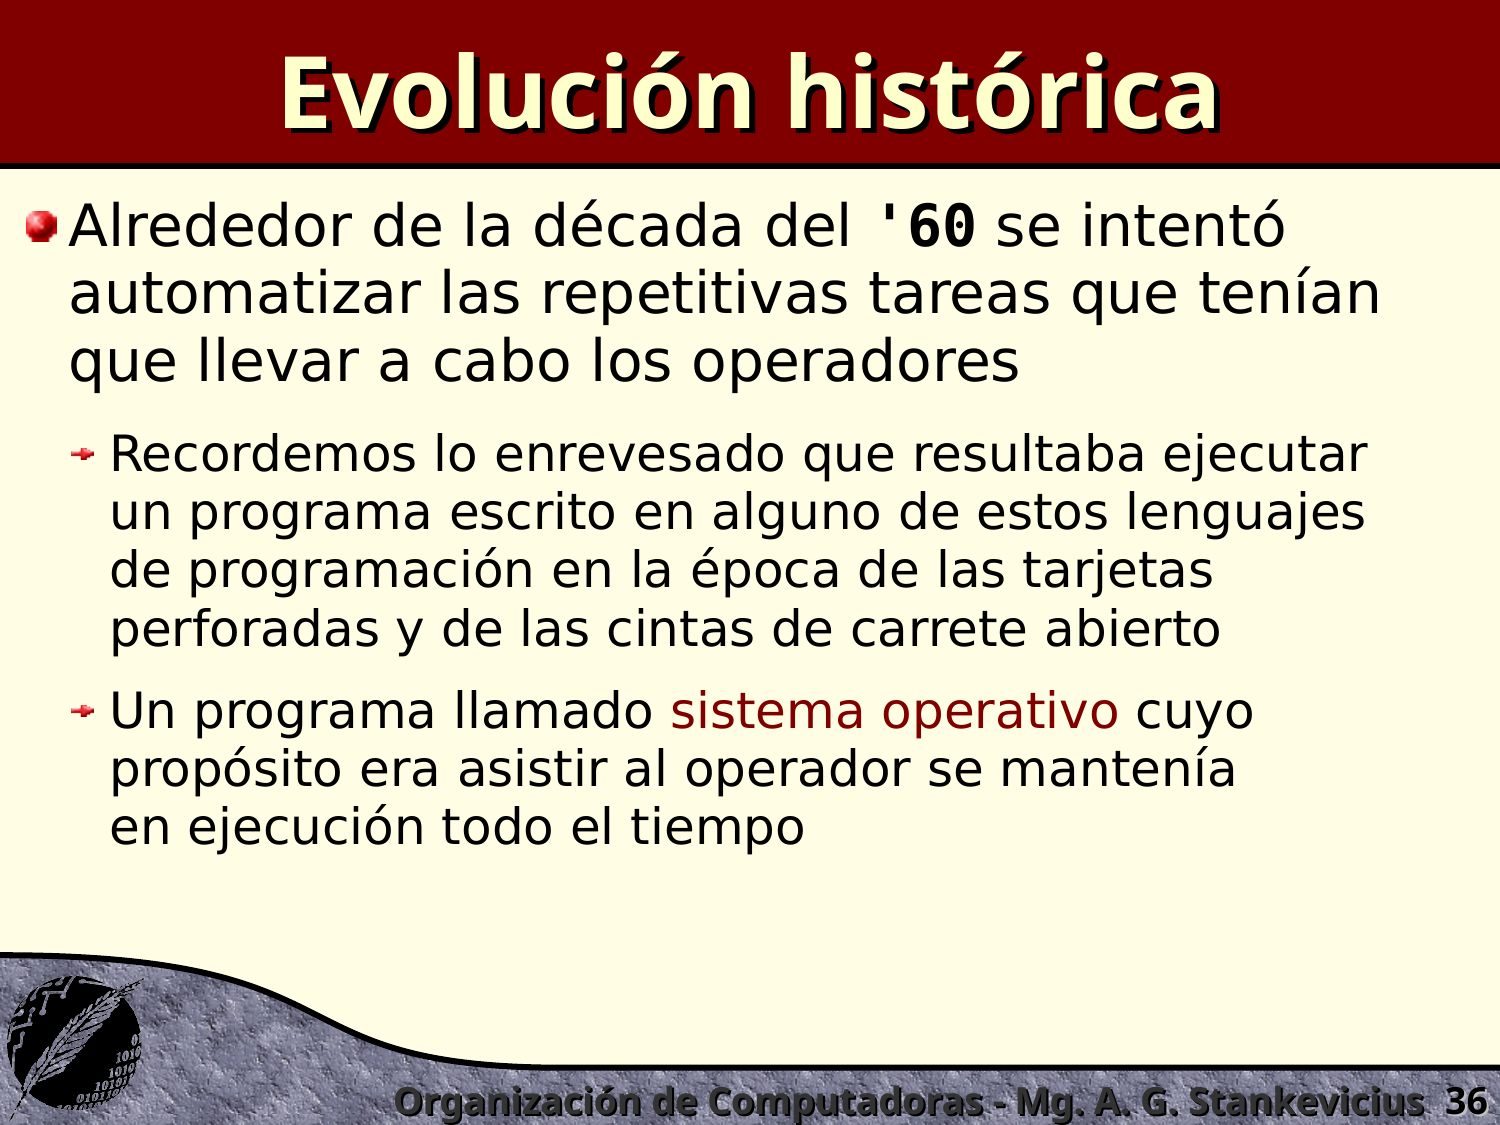

# Evolución histórica
Alrededor de la década del '60 se intentó automatizar las repetitivas tareas que tenían que llevar a cabo los operadores
Recordemos lo enrevesado que resultaba ejecutar
un programa escrito en alguno de estos lenguajes
de programación en la época de las tarjetas perforadas y de las cintas de carrete abierto
Un programa llamado sistema operativo cuyo propósito era asistir al operador se mantenía
en ejecución todo el tiempo
36